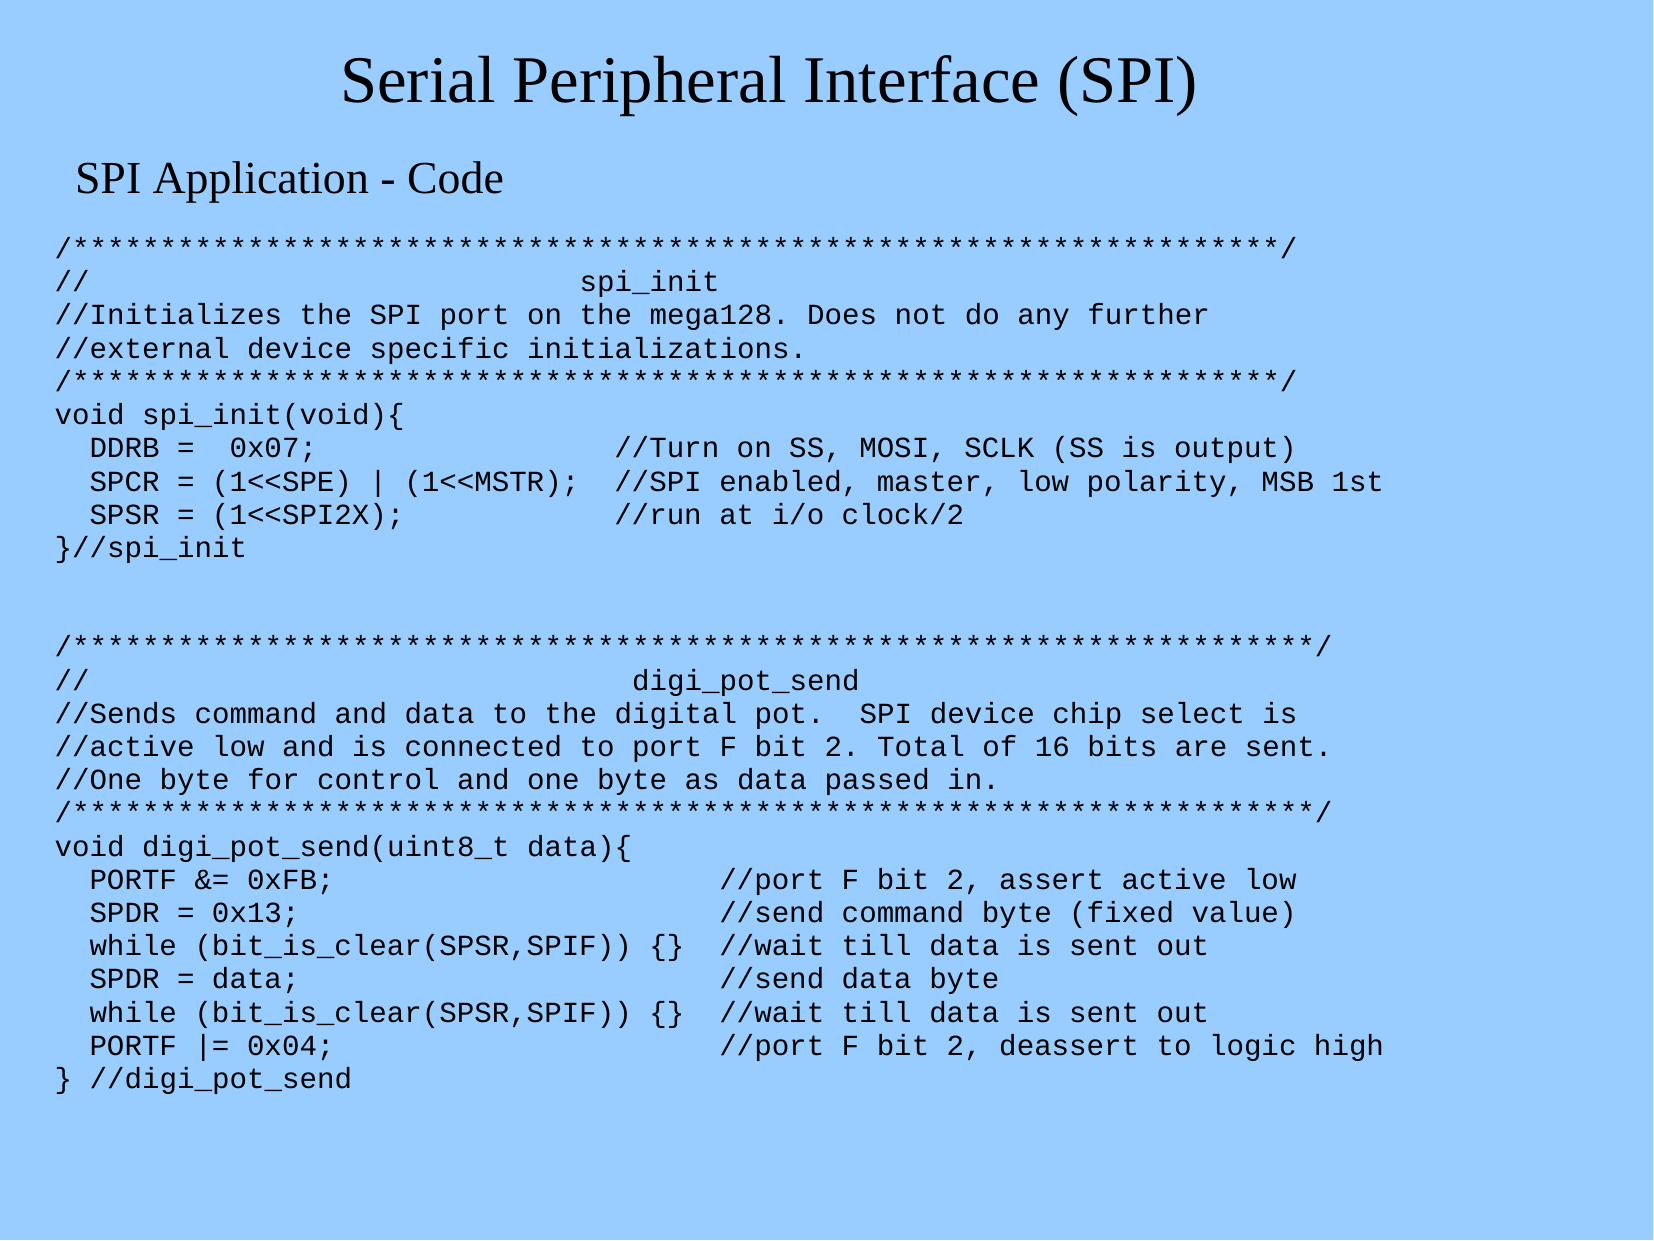

Serial Peripheral Interface (SPI)
SPI Application - Code
/*********************************************************************/
// spi_init
//Initializes the SPI port on the mega128. Does not do any further
//external device specific initializations.
/*********************************************************************/
void spi_init(void){
 DDRB = 0x07; //Turn on SS, MOSI, SCLK (SS is output)
 SPCR = (1<<SPE) | (1<<MSTR); //SPI enabled, master, low polarity, MSB 1st
 SPSR = (1<<SPI2X); //run at i/o clock/2
}//spi_init
/***********************************************************************/
// digi_pot_send
//Sends command and data to the digital pot. SPI device chip select is
//active low and is connected to port F bit 2. Total of 16 bits are sent.
//One byte for control and one byte as data passed in.
/***********************************************************************/
void digi_pot_send(uint8_t data){
 PORTF &= 0xFB; //port F bit 2, assert active low
 SPDR = 0x13; //send command byte (fixed value)
 while (bit_is_clear(SPSR,SPIF)) {} //wait till data is sent out
 SPDR = data; //send data byte
 while (bit_is_clear(SPSR,SPIF)) {} //wait till data is sent out
 PORTF |= 0x04; //port F bit 2, deassert to logic high
} //digi_pot_send